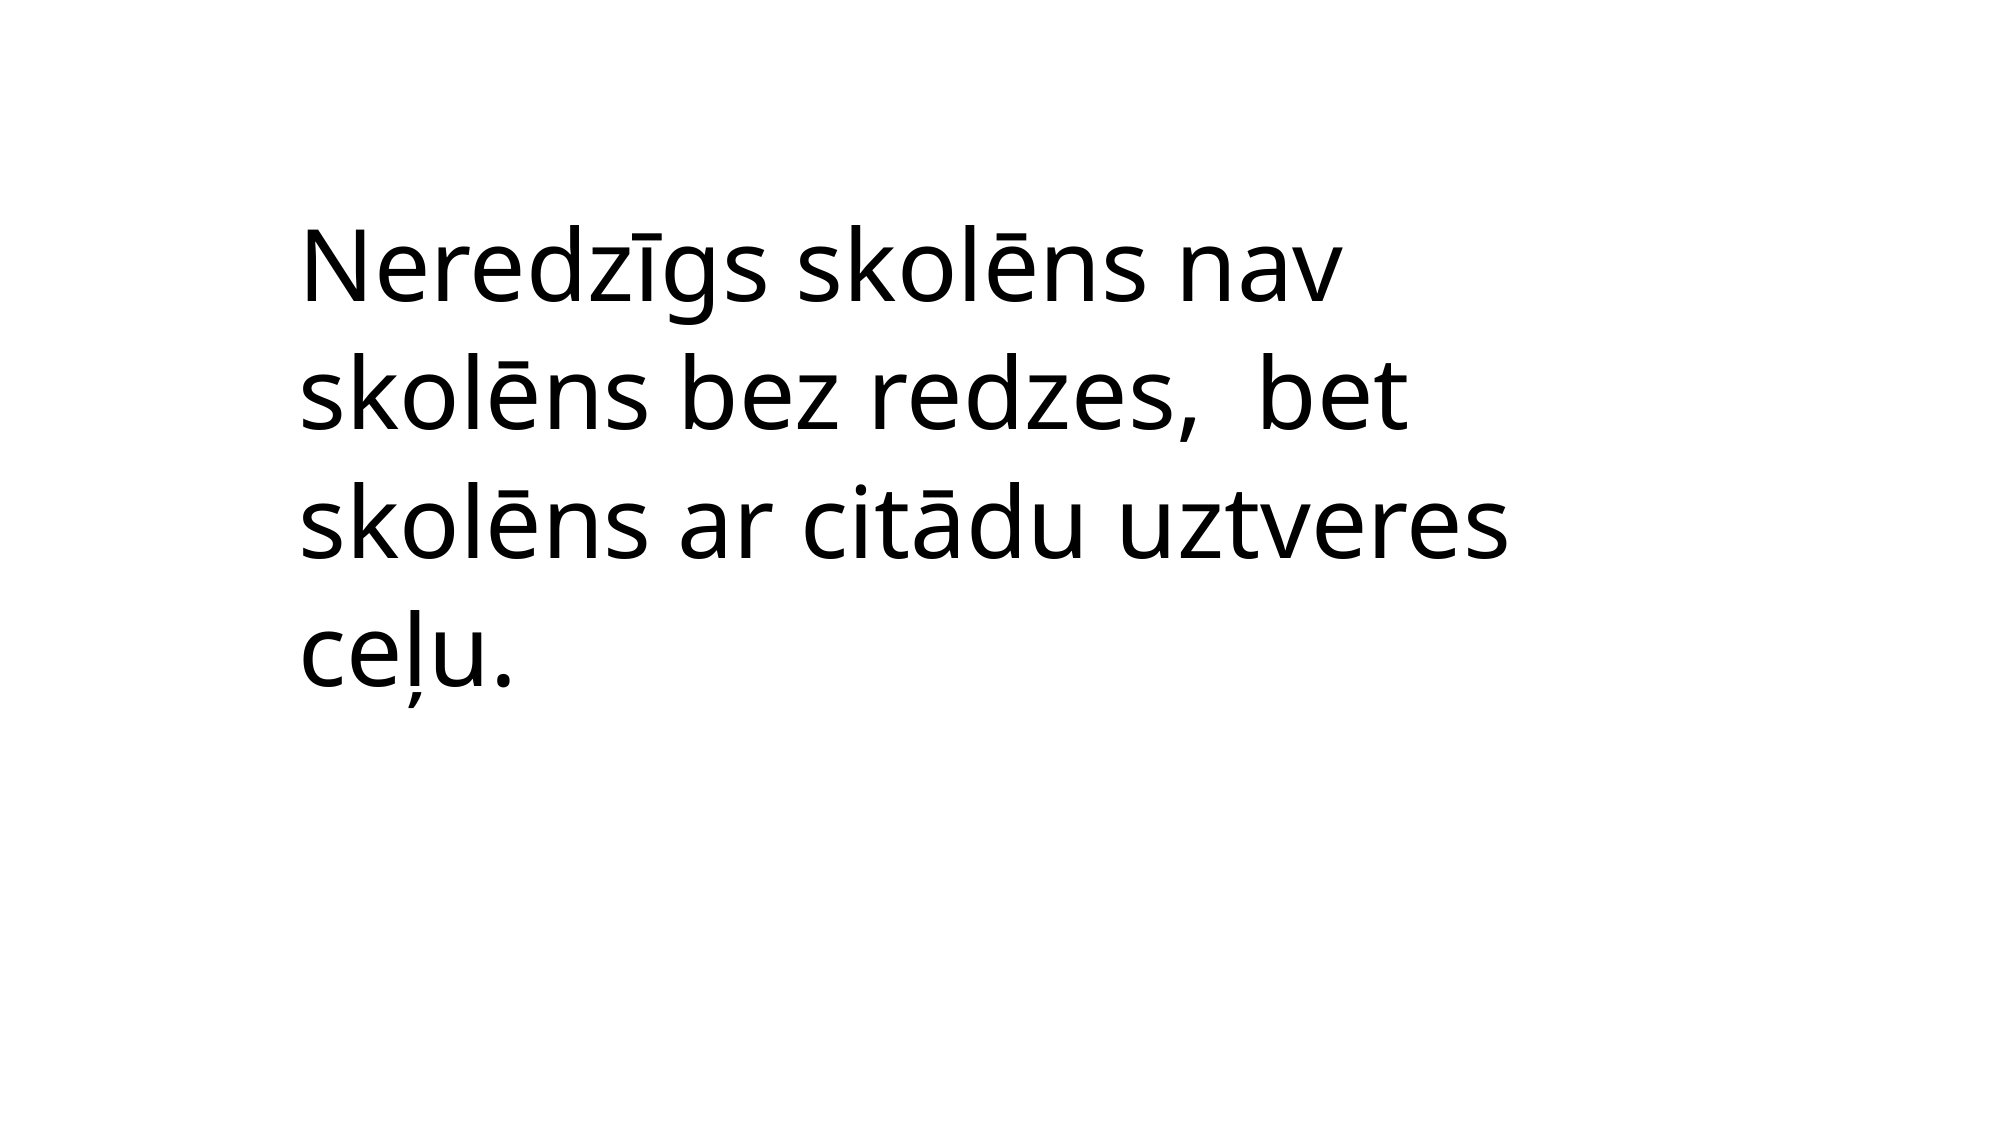

Neredzīgs skolēns nav skolēns bez redzes, bet skolēns ar citādu uztveres ceļu.